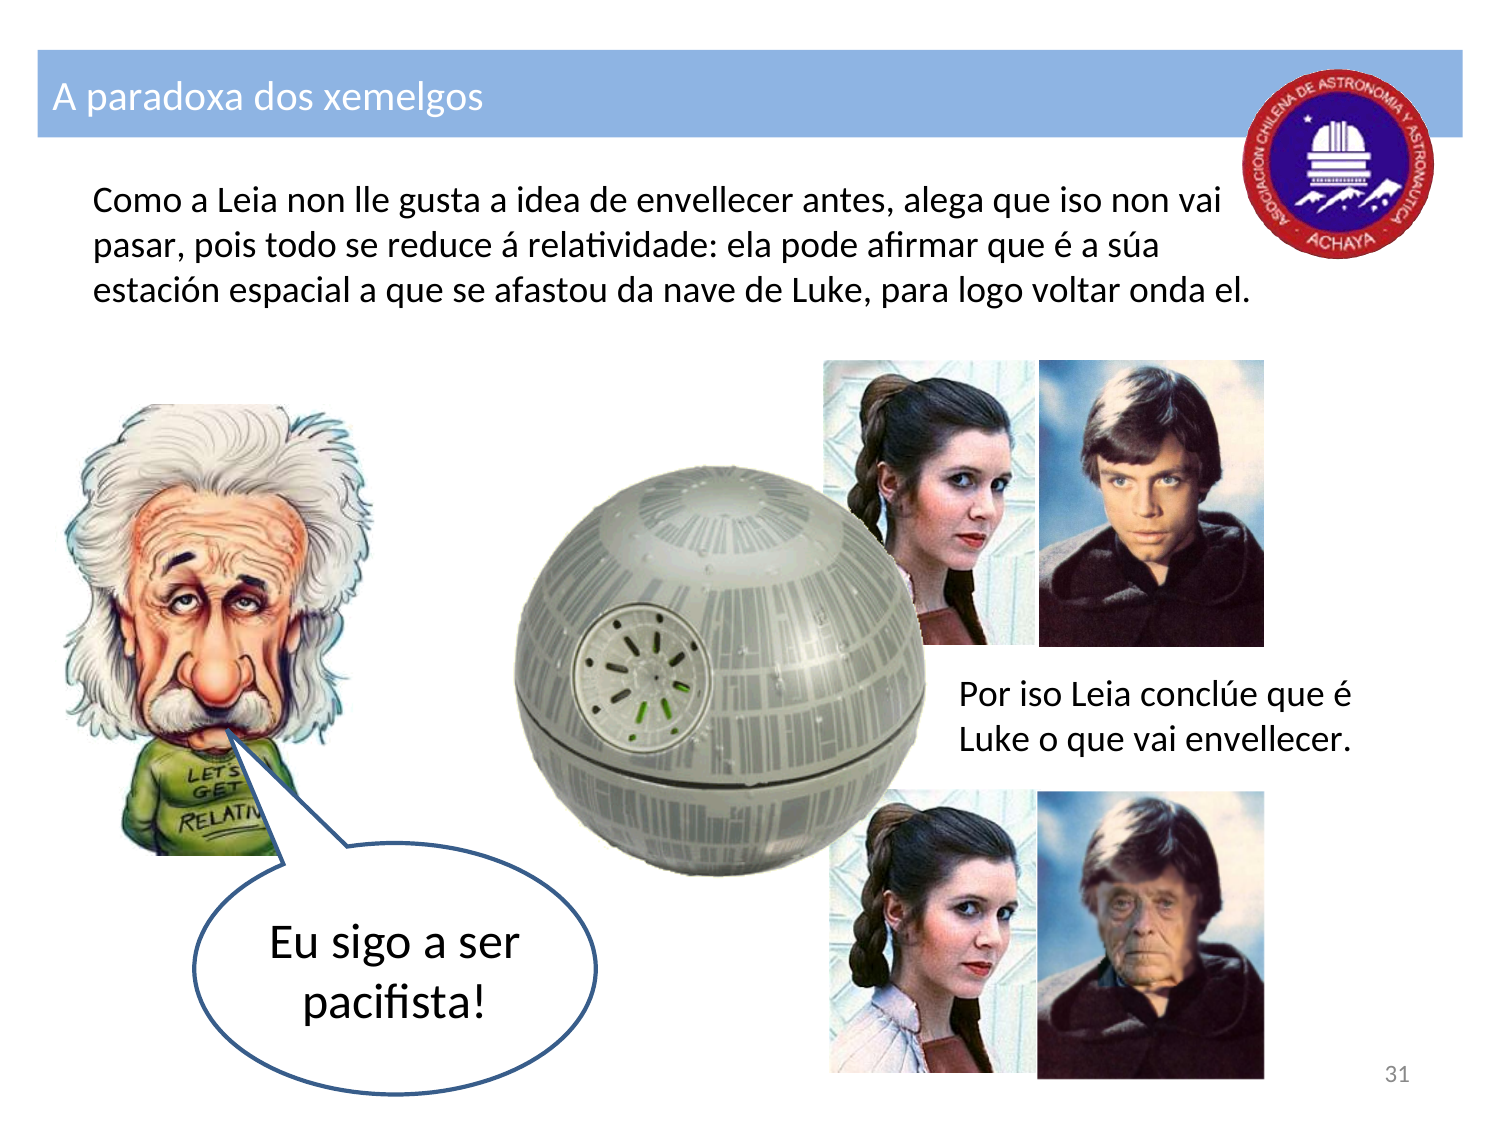

A paradoxa dos xemelgos
Como a Leia non lle gusta a idea de envellecer antes, alega que iso non vai pasar, pois todo se reduce á relatividade: ela pode afirmar que é a súa estación espacial a que se afastou da nave de Luke, para logo voltar onda el.
Por iso Leia conclúe que é Luke o que vai envellecer.
Eu sigo a ser pacifista!